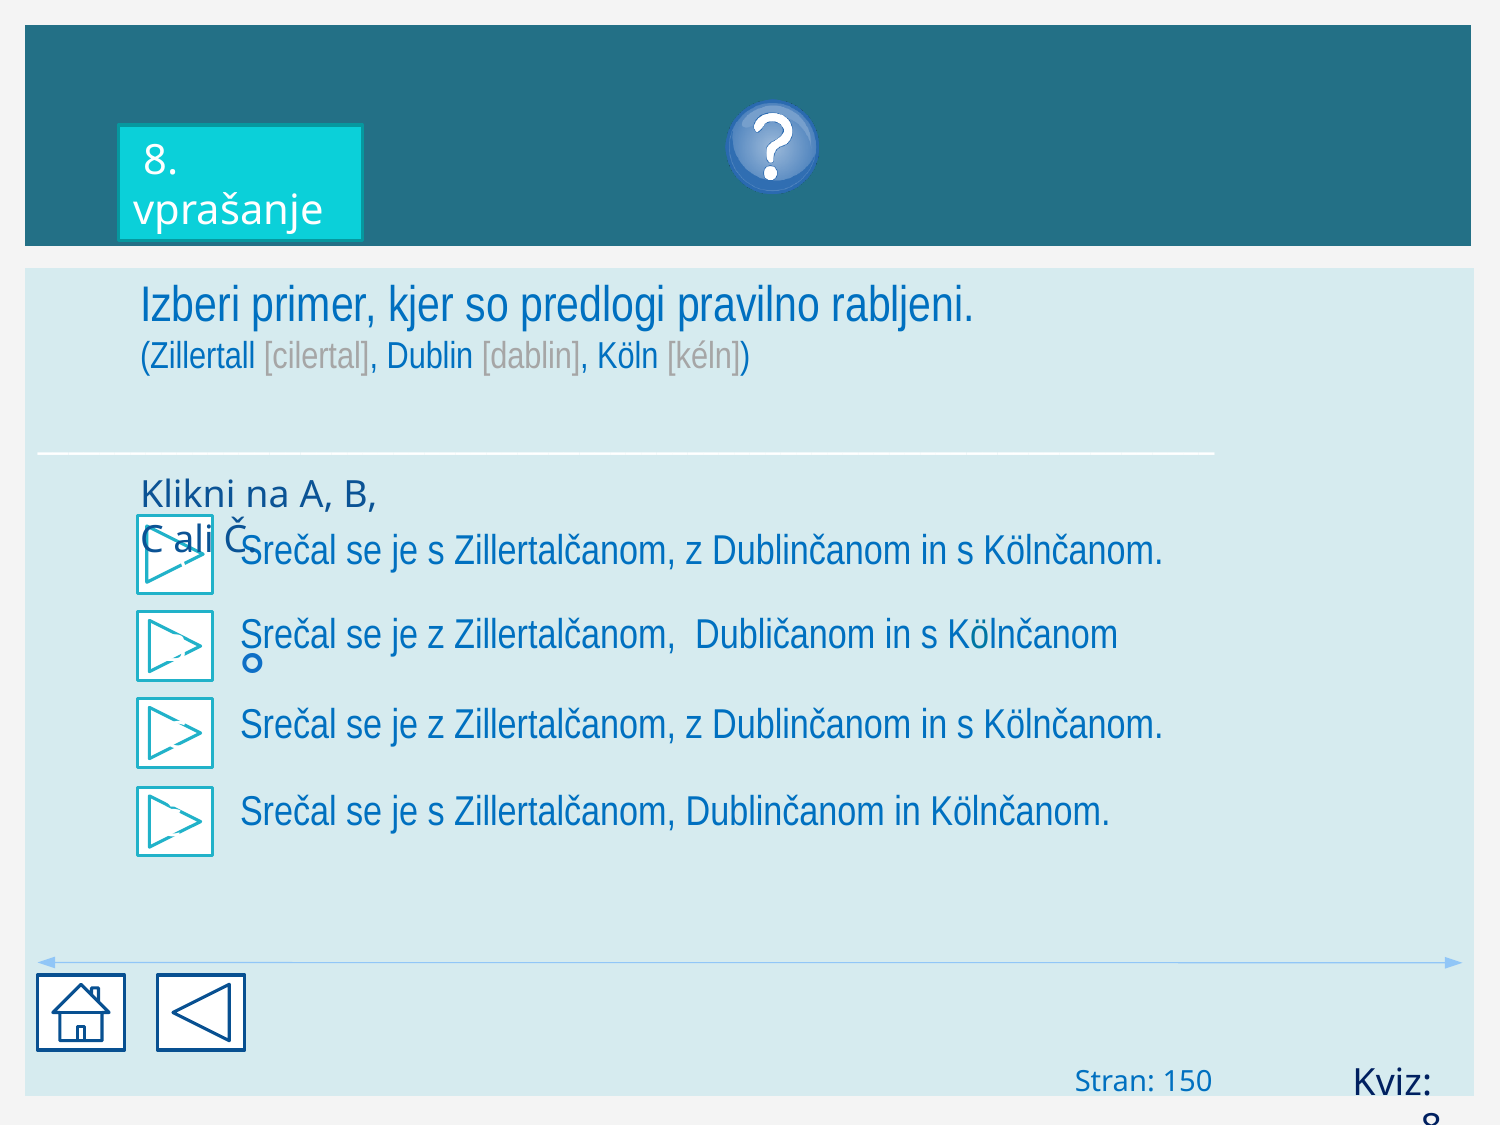

8. vprašanje
Izberi primer, kjer so predlogi pravilno rabljeni.
(Zillertall [cilertal], Dublin [dablin], Köln [kéln])
____________________________________________________________________________
Klikni na A, B, C ali Č.
A
Srečal se je s Zillertalčanom, z Dublinčanom in s Kölnčanom.
Srečal se je z Zillertalčanom, Dubličanom in s Kölnčanom
B
Srečal se je z Zillertalčanom, z Dublinčanom in s Kölnčanom.
C
Srečal se je s Zillertalčanom, Dublinčanom in Kölnčanom.
Č.
Kviz: 8
Stran: 150